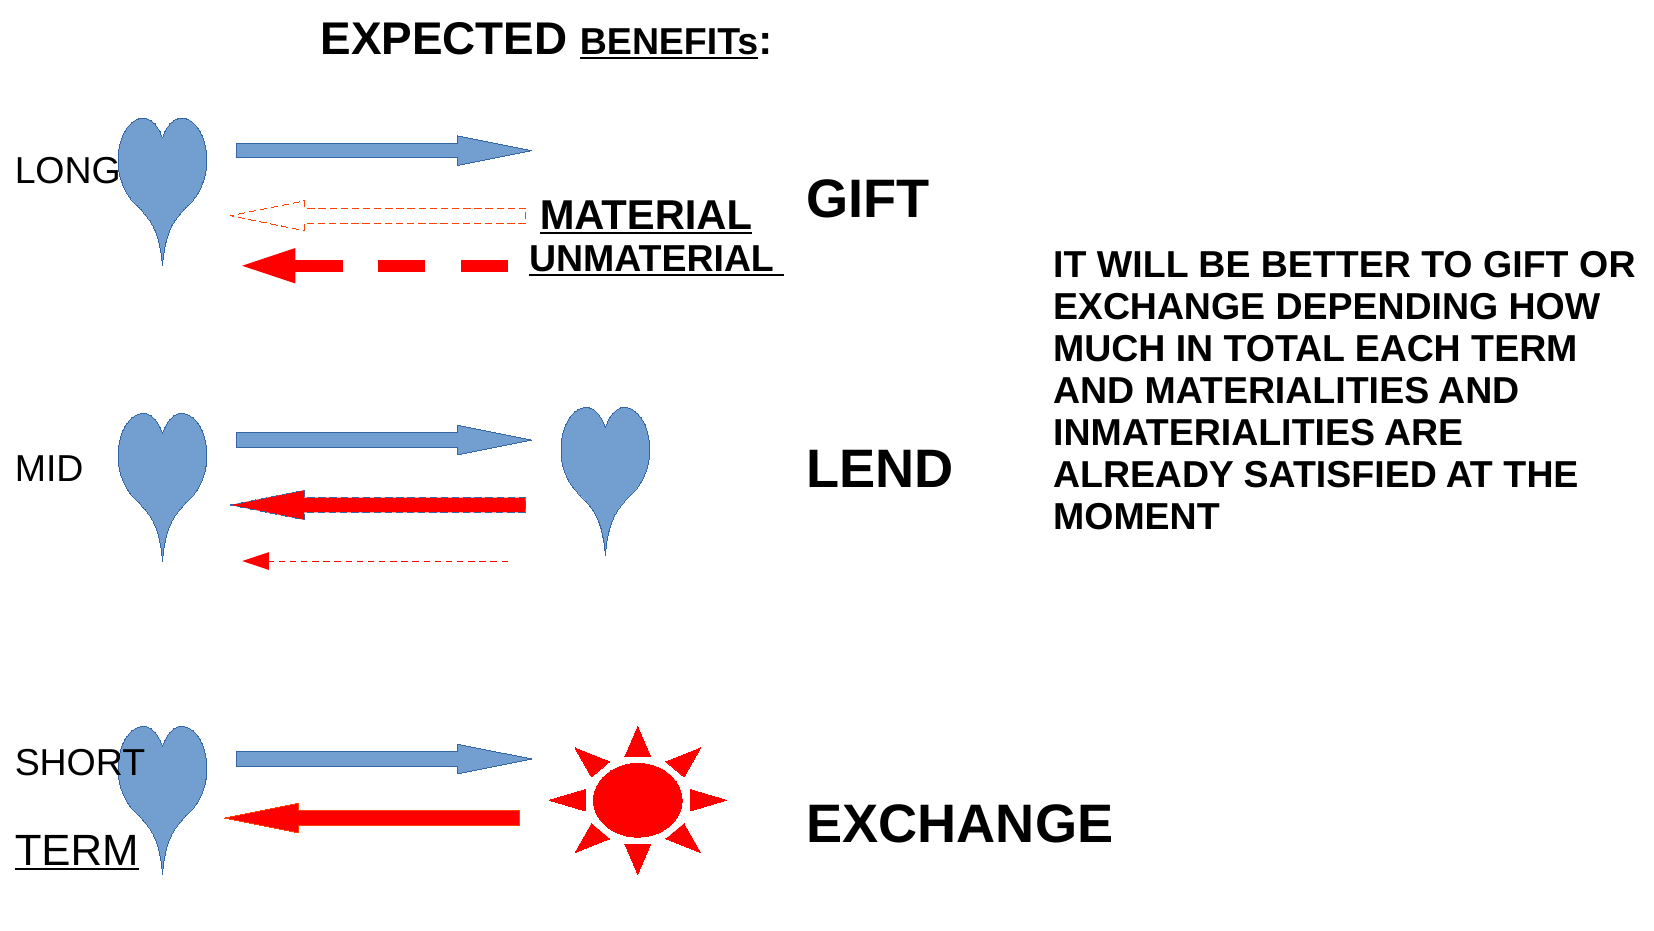

EXPECTED BENEFITs:
LONG
 MATERIAL
 UNMATERIAL
MID
SHORT
TERM
GIFT
LEND
EXCHANGE
IT WILL BE BETTER TO GIFT OR EXCHANGE DEPENDING HOW MUCH IN TOTAL EACH TERM AND MATERIALITIES AND INMATERIALITIES ARE ALREADY SATISFIED AT THE MOMENT